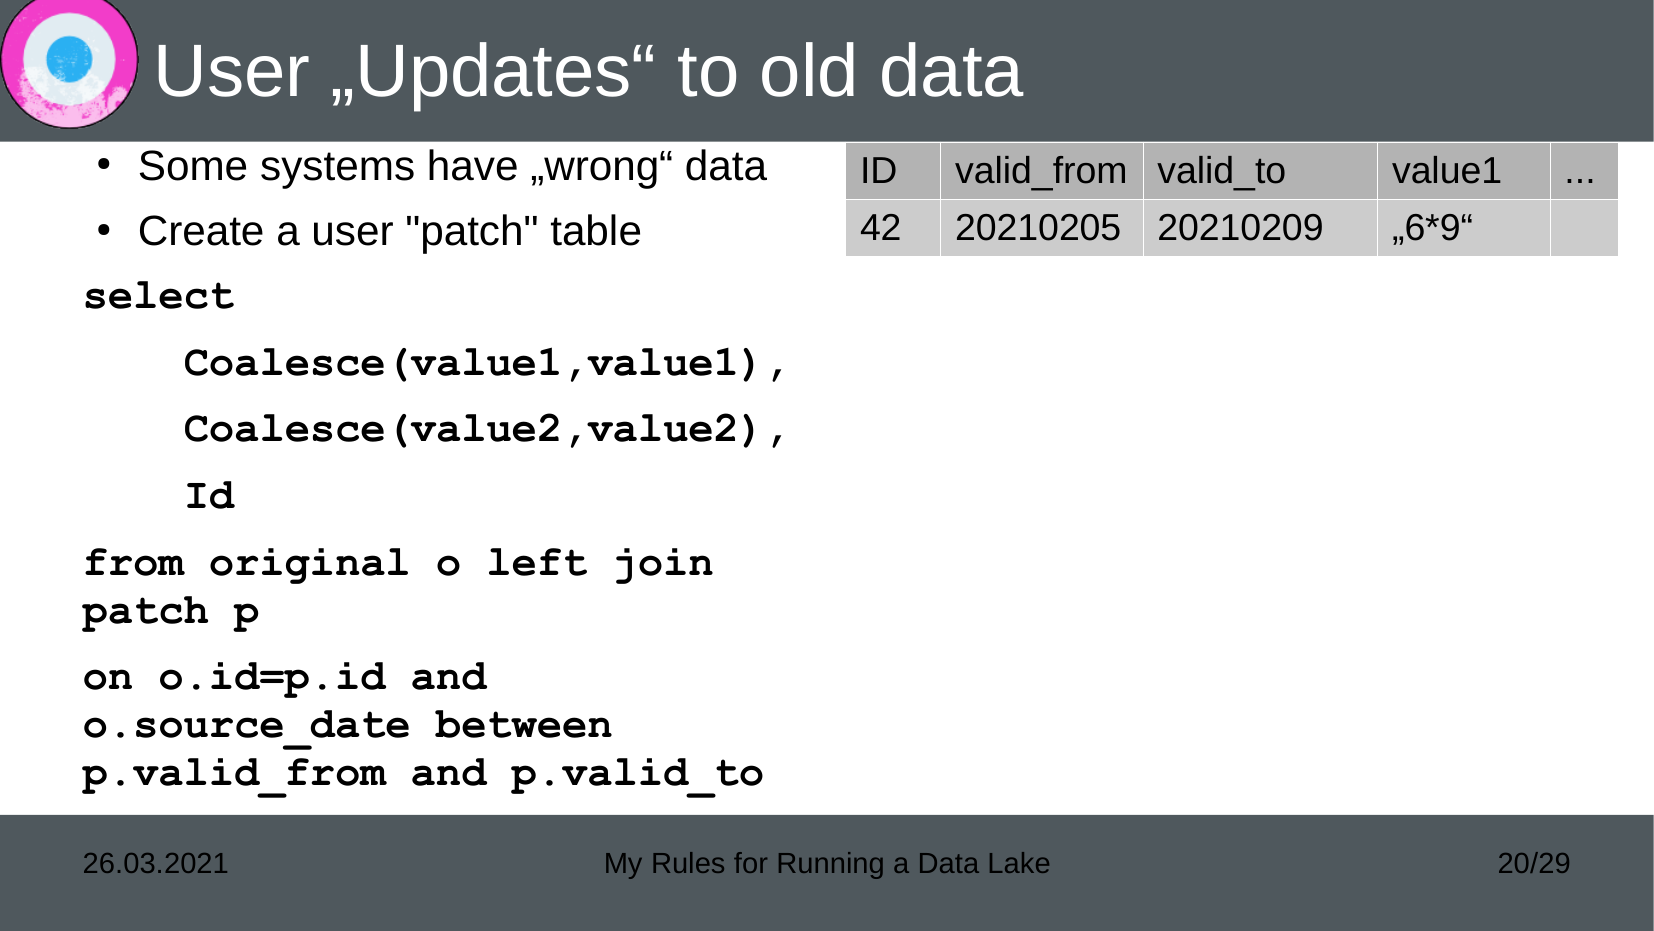

# User „Updates“ to old data
Some systems have „wrong“ data
Create a user "patch" table
select
 Coalesce(value1,value1),
 Coalesce(value2,value2),
 Id
from original o left join patch p
on o.id=p.id and o.source_date between p.valid_from and p.valid_to
| ID | valid\_from | valid\_to | value1 | ... |
| --- | --- | --- | --- | --- |
| 42 | 20210205 | 20210209 | „6\*9“ | |
08. März 2019
20